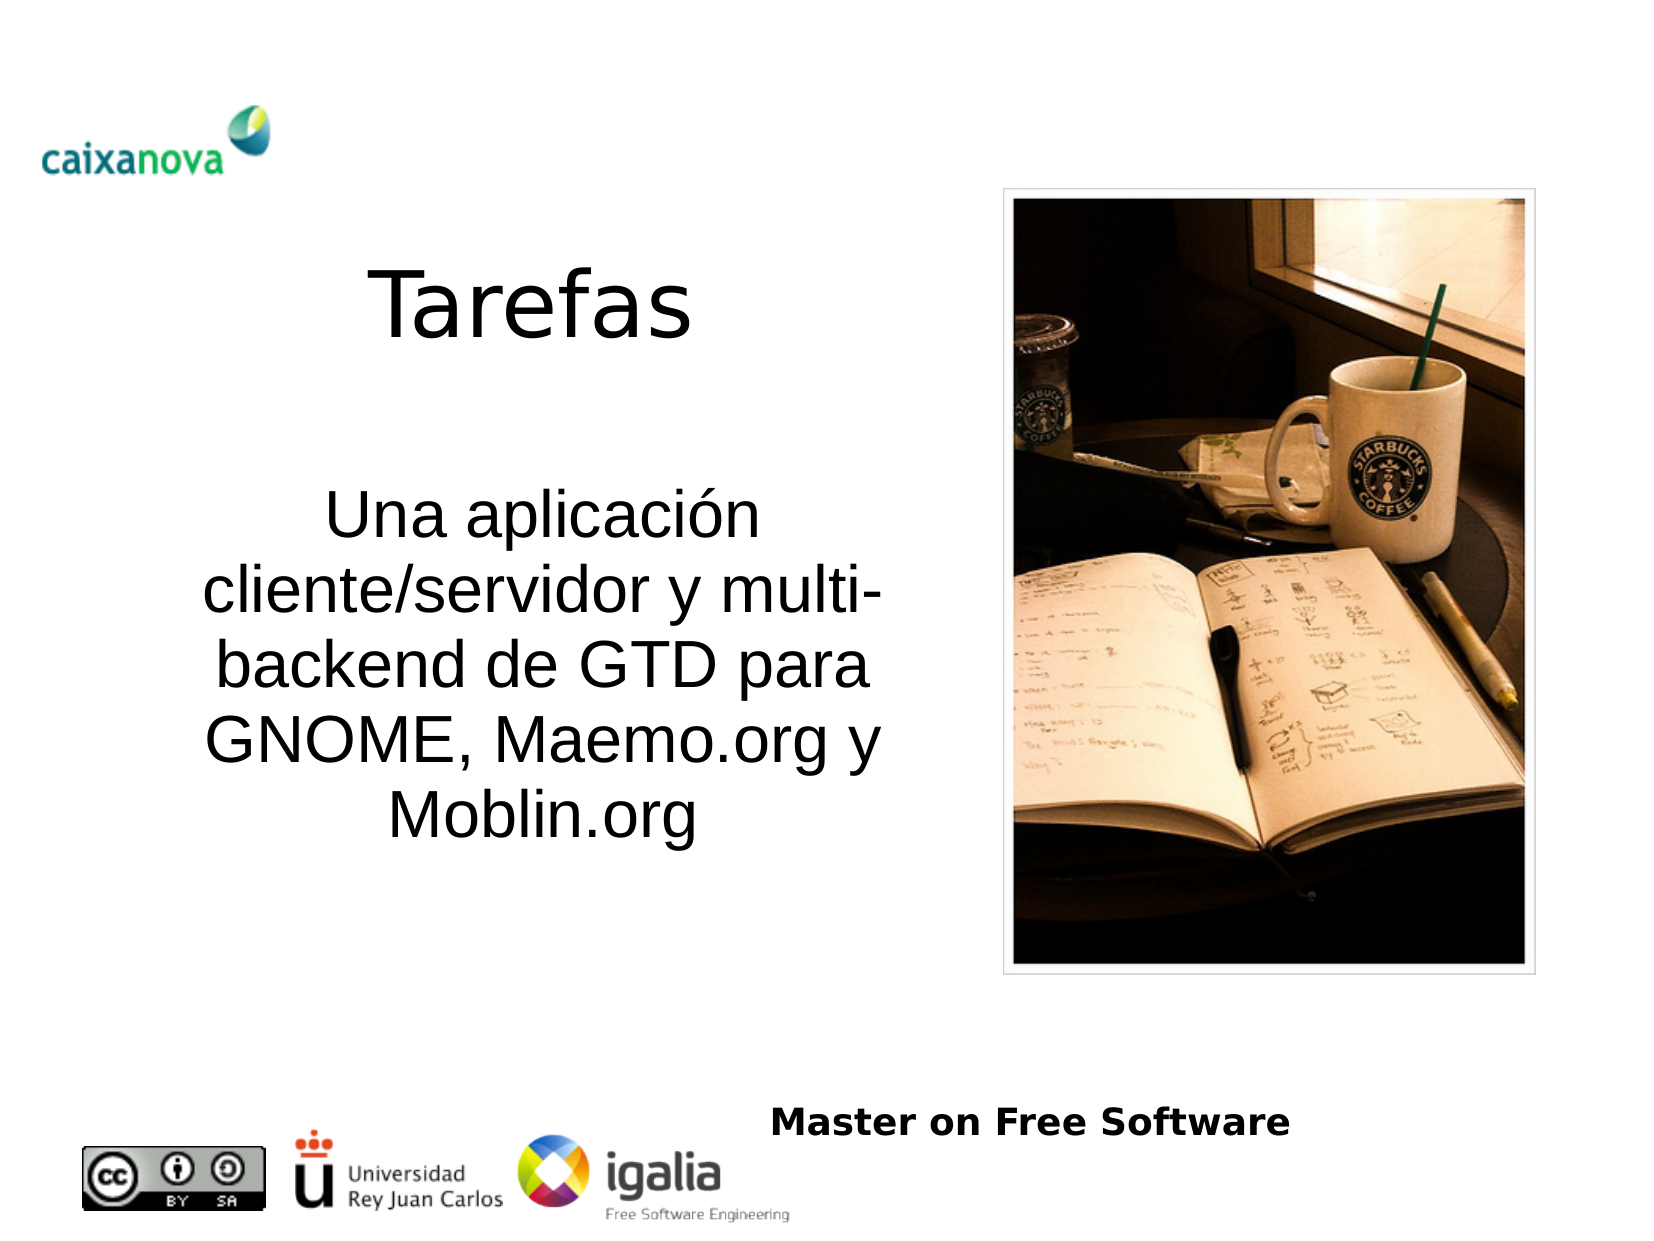

# Tarefas
Una aplicación cliente/servidor y multi-backend de GTD para GNOME, Maemo.org y Moblin.org